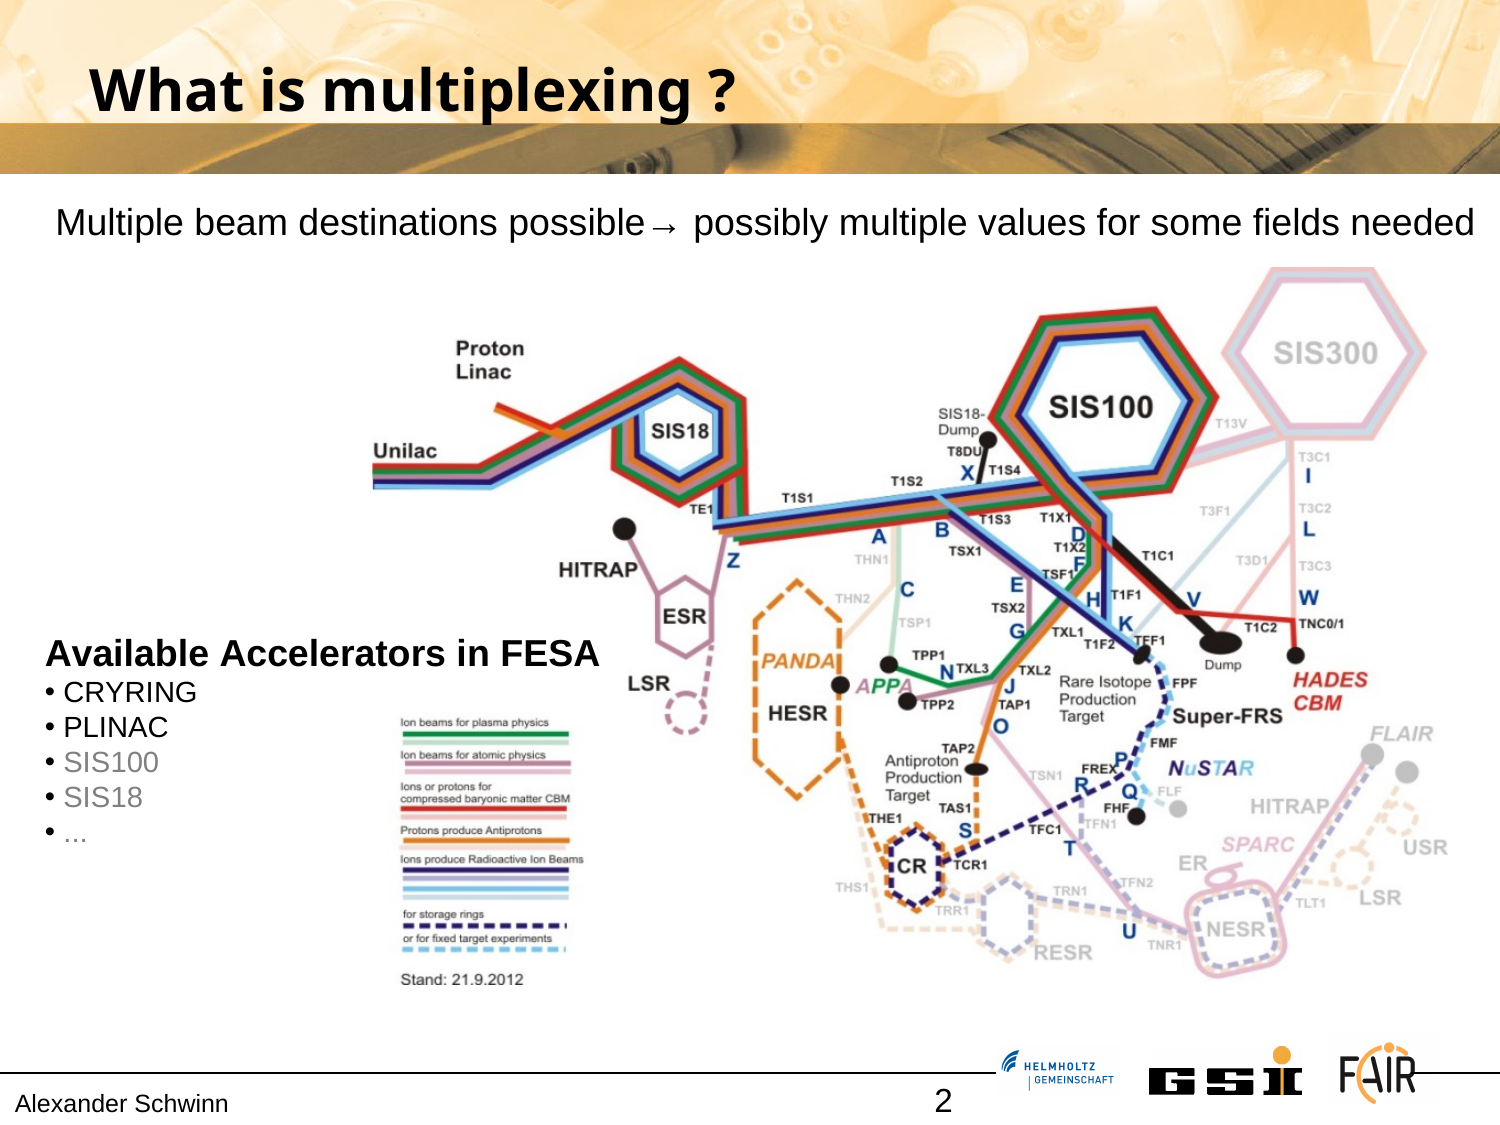

What is multiplexing ?
Multiple beam destinations possible→ possibly multiple values for some fields needed
Available Accelerators in FESA
 CRYRING
 PLINAC
 SIS100
 SIS18
 ...
2